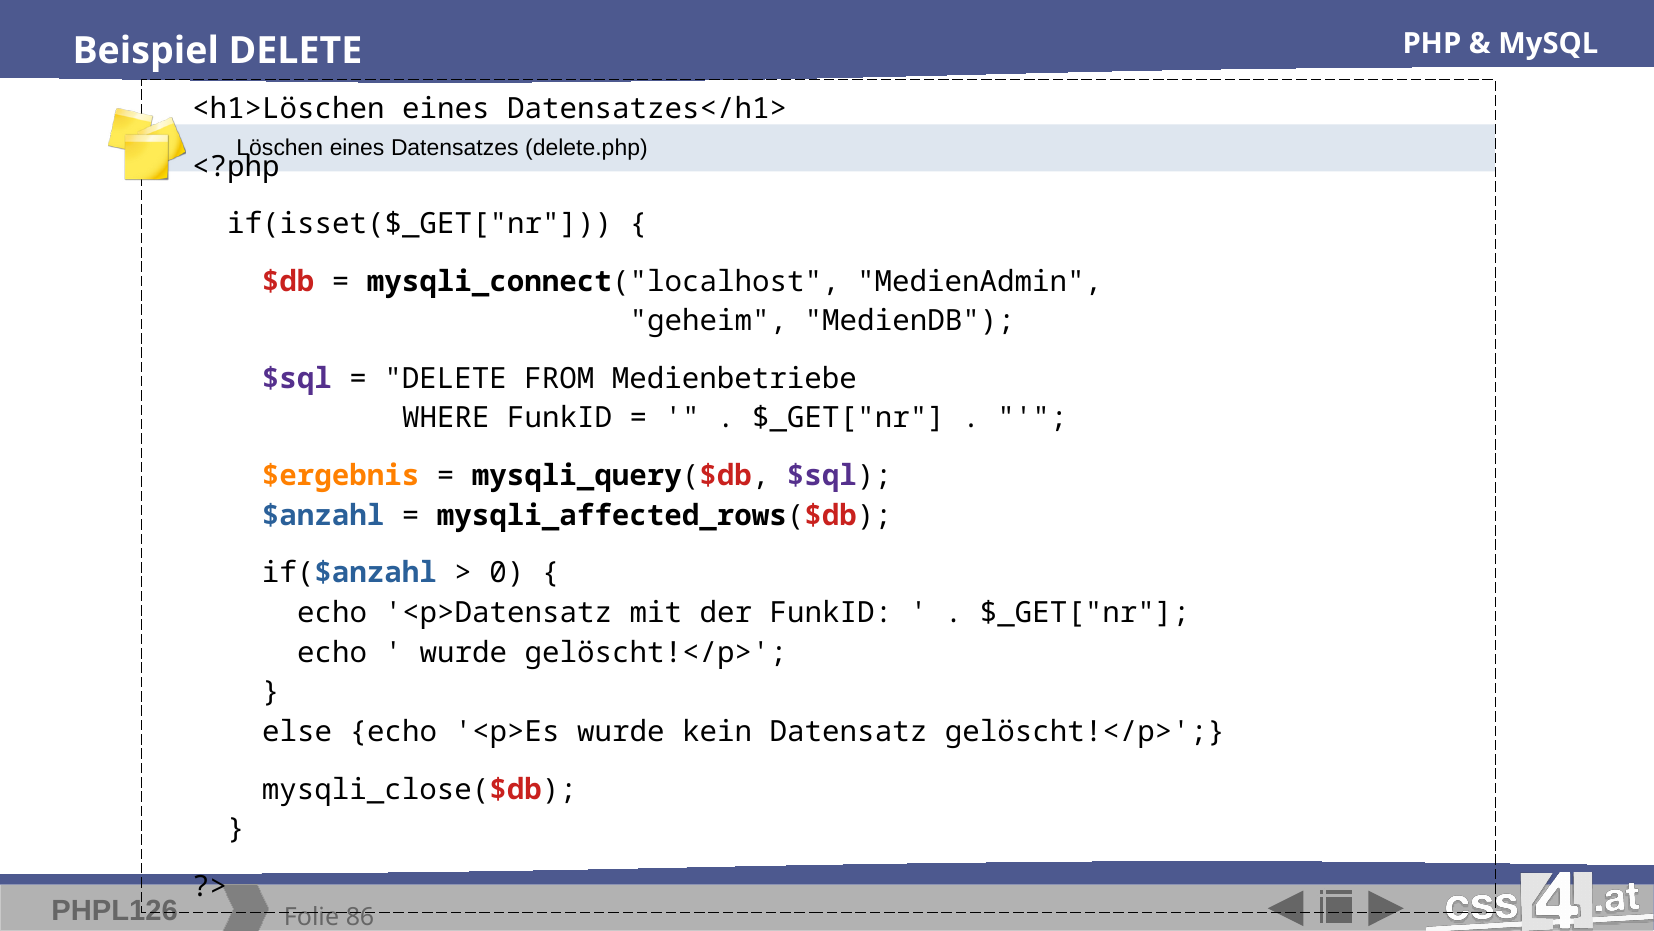

PHP & MySQL
Beispiel DELETE
<h1>Löschen eines Datensatzes</h1>
<?php
 if(isset($_GET["nr"])) {
 $db = mysqli_connect("localhost", "MedienAdmin",
 "geheim", "MedienDB");
 $sql = "DELETE FROM Medienbetriebe
 WHERE FunkID = '" . $_GET["nr"] . "'";
 $ergebnis = mysqli_query($db, $sql);
 $anzahl = mysqli_affected_rows($db);
 if($anzahl > 0) {
 echo '<p>Datensatz mit der FunkID: ' . $_GET["nr"];
 echo ' wurde gelöscht!</p>';
 }
 else {echo '<p>Es wurde kein Datensatz gelöscht!</p>';}
 mysqli_close($db);
 }
?>
Löschen eines Datensatzes (delete.php)
PHPL126
Folie